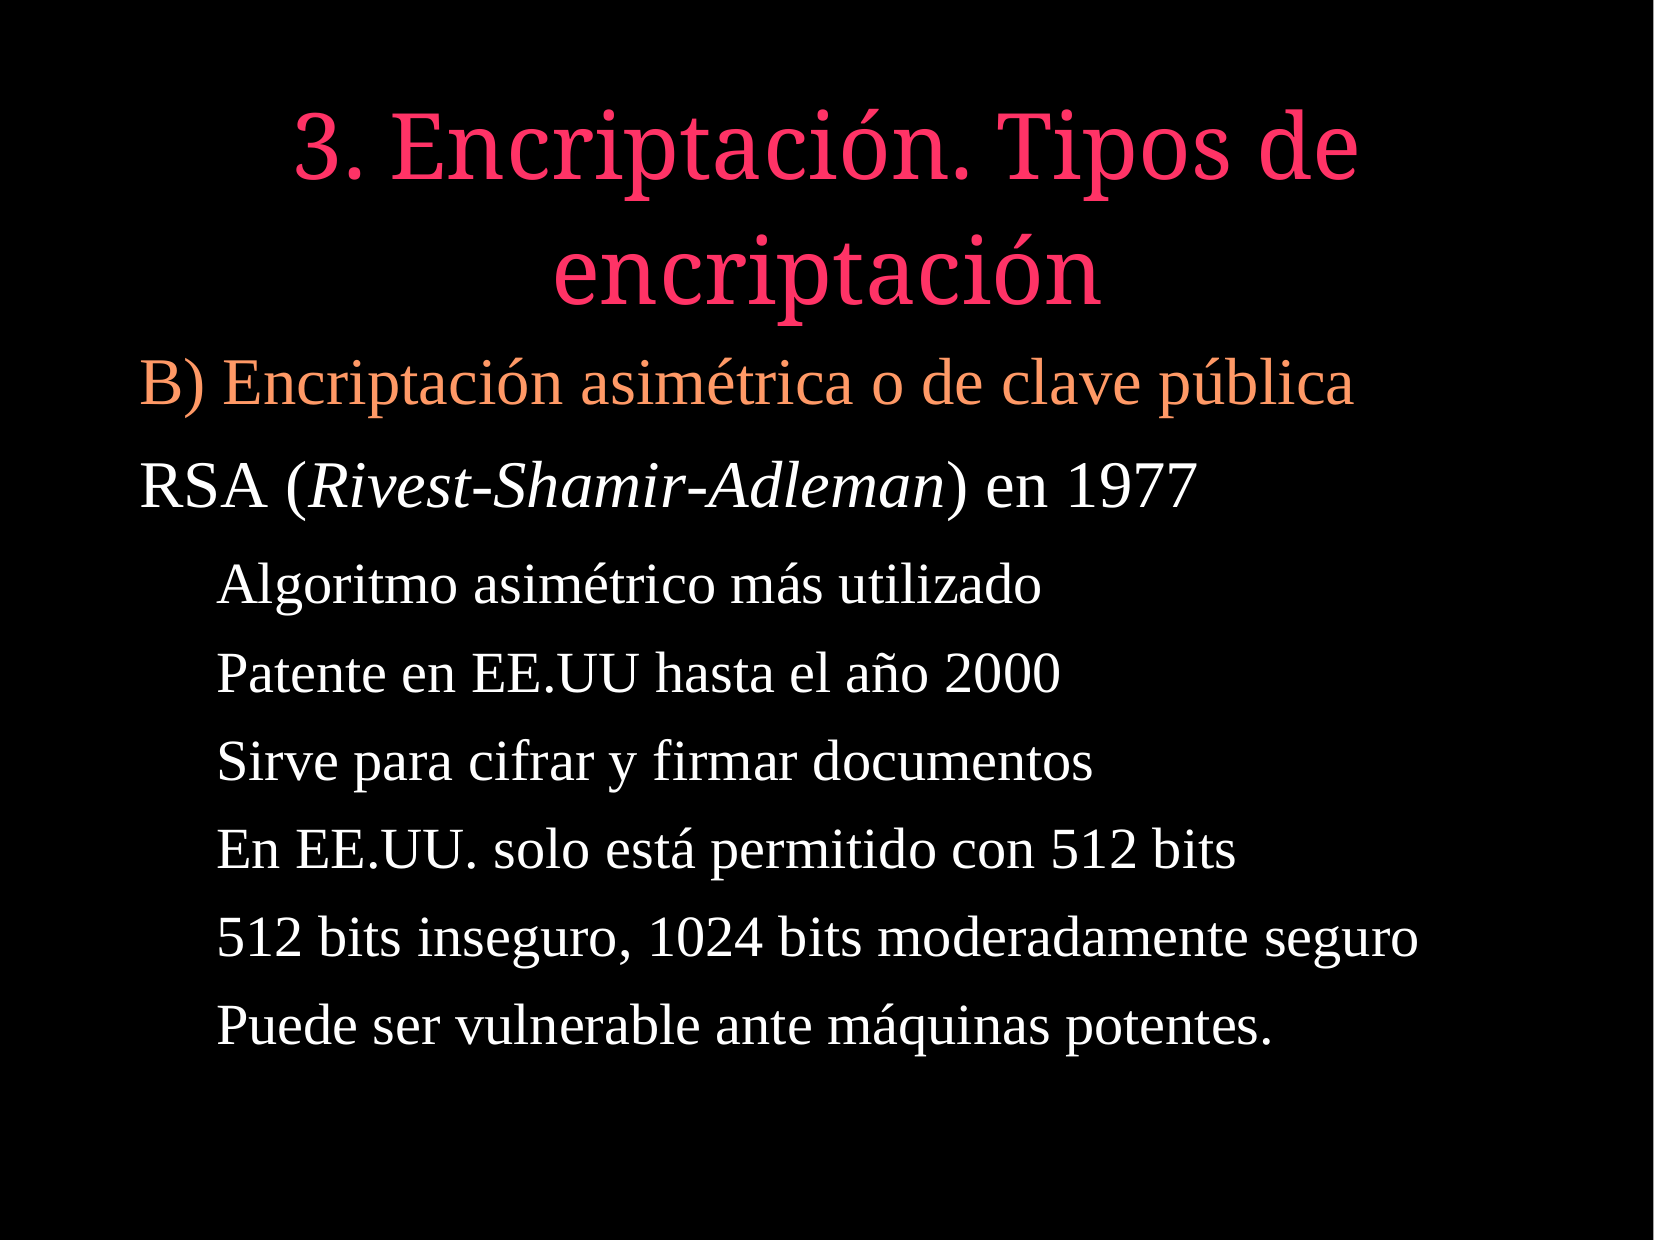

# 3. Encriptación. Tipos de encriptación
B) Encriptación asimétrica o de clave pública
RSA (Rivest-Shamir-Adleman) en 1977
Algoritmo asimétrico más utilizado
Patente en EE.UU hasta el año 2000
Sirve para cifrar y firmar documentos
En EE.UU. solo está permitido con 512 bits
512 bits inseguro, 1024 bits moderadamente seguro
Puede ser vulnerable ante máquinas potentes.